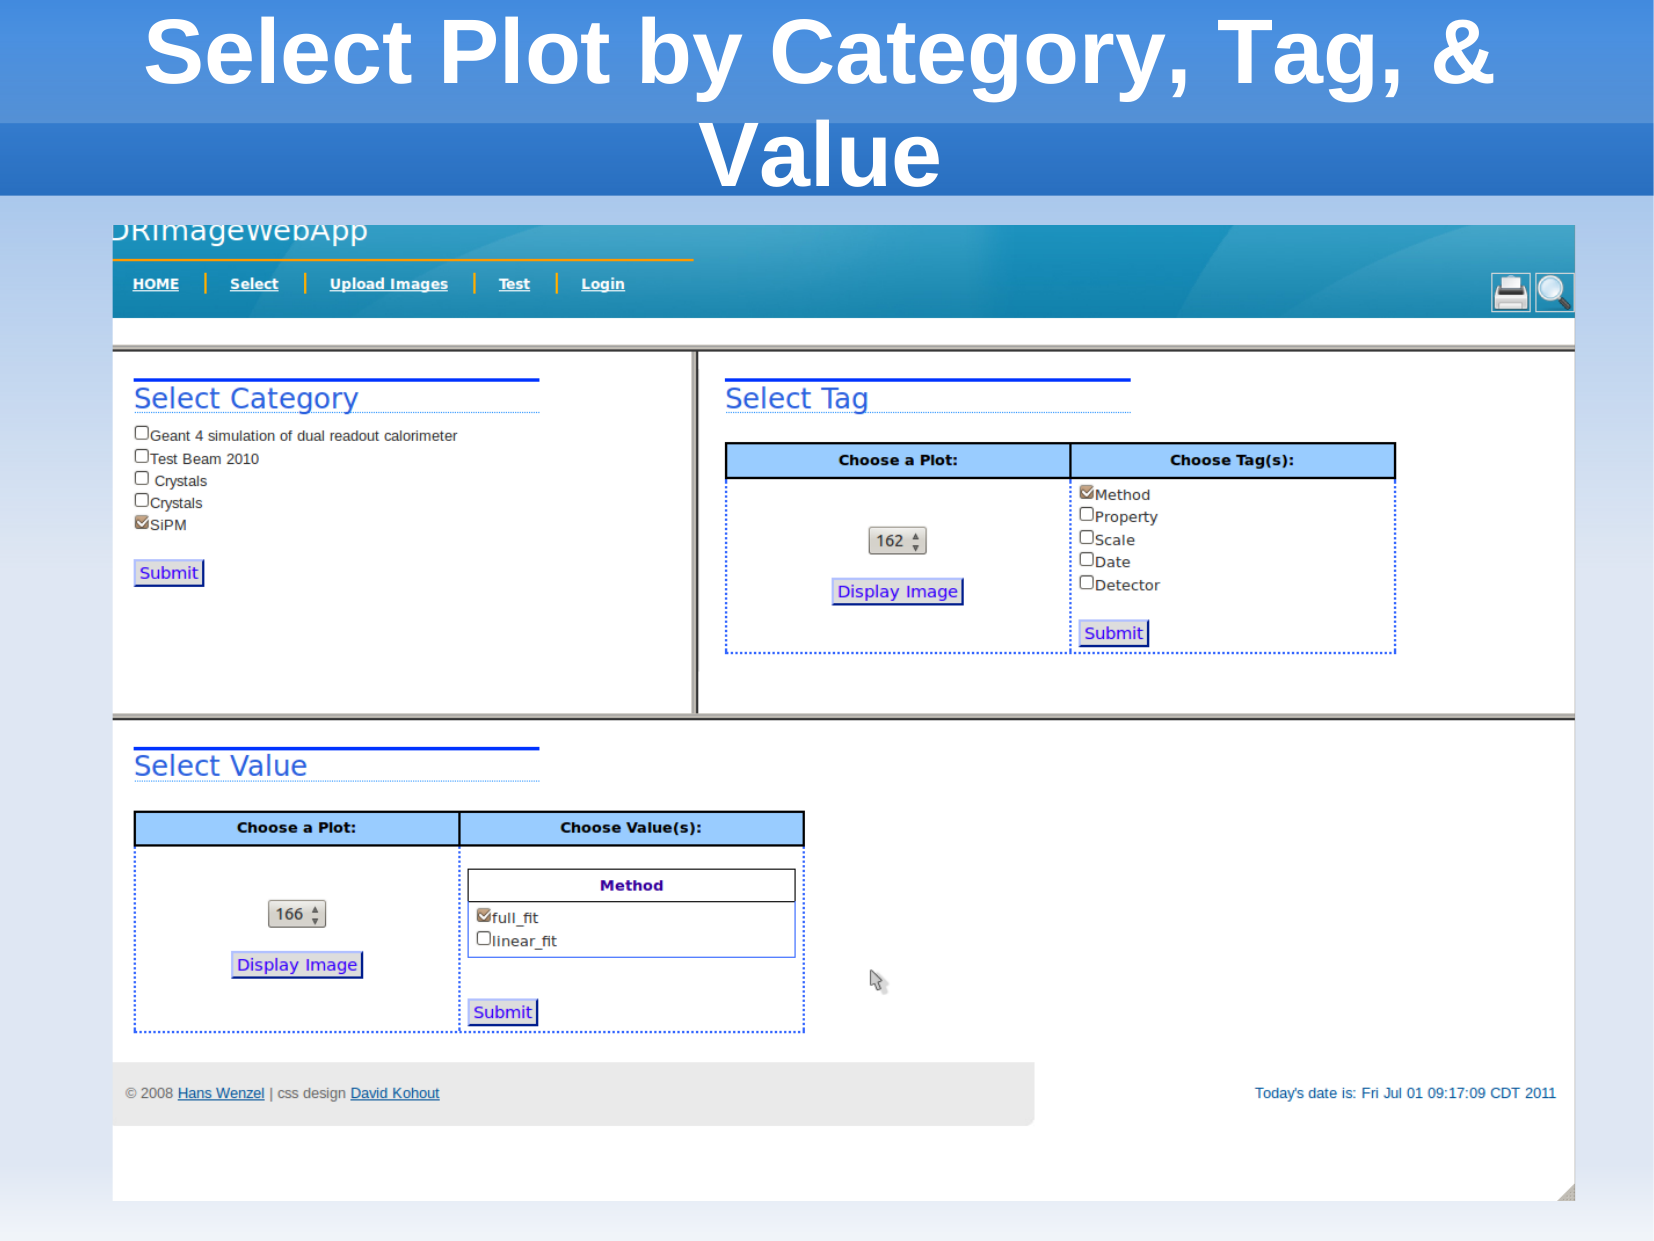

# Select Plot by Category, Tag, & Value